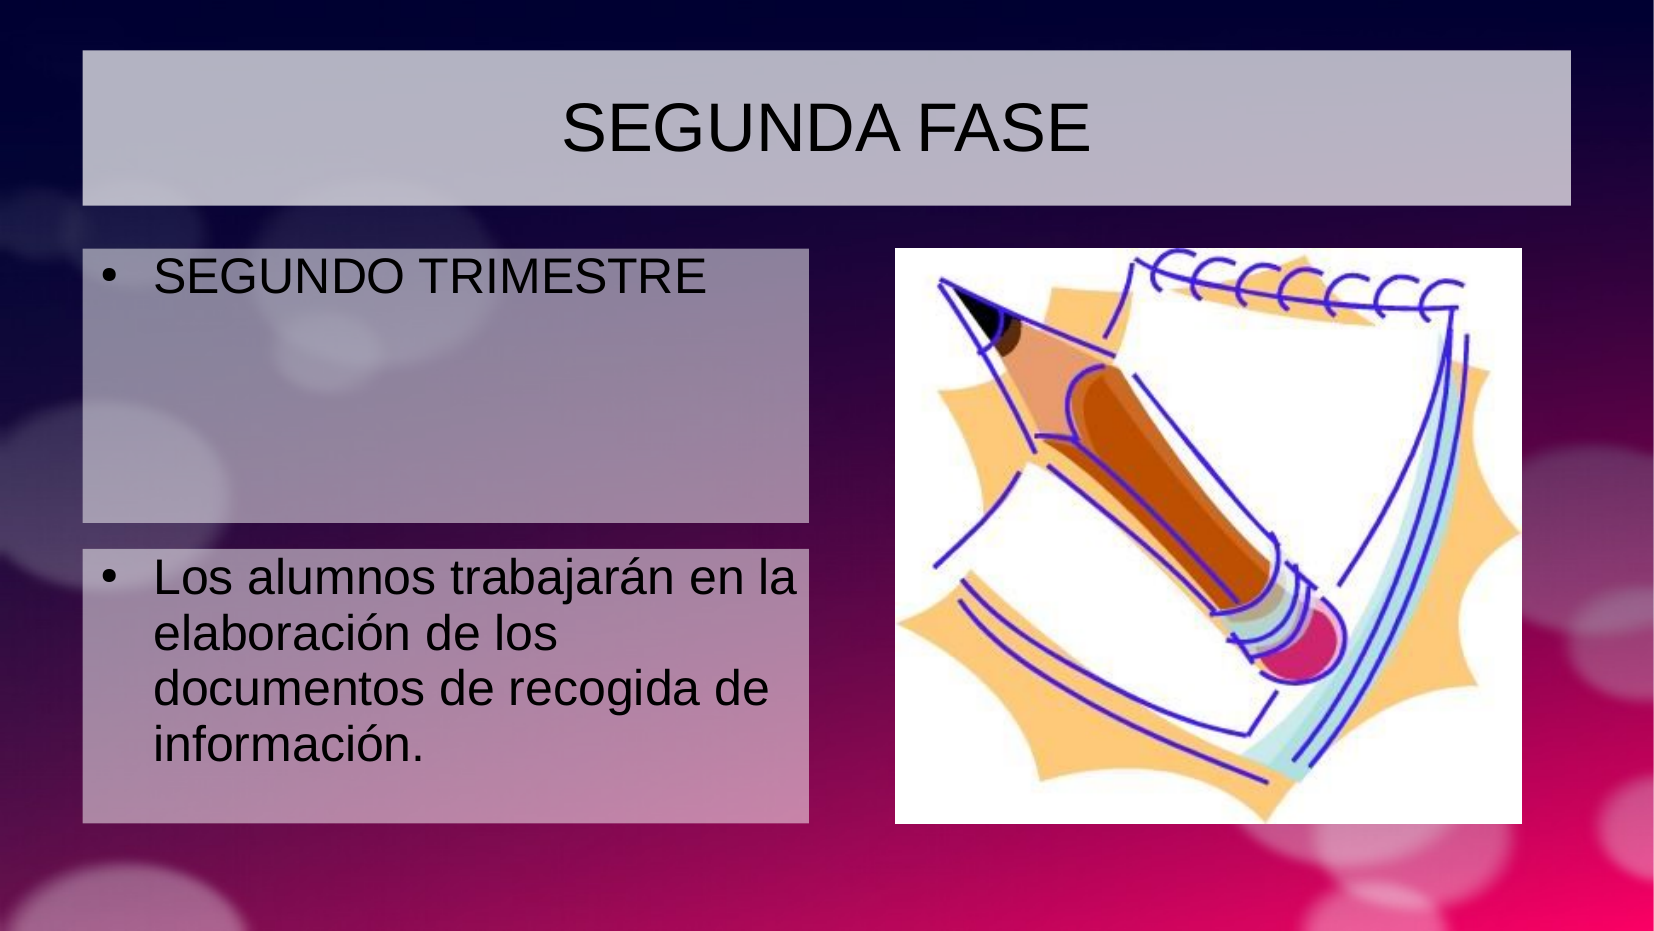

# SEGUNDA FASE
SEGUNDO TRIMESTRE
Los alumnos trabajarán en la elaboración de los documentos de recogida de información.